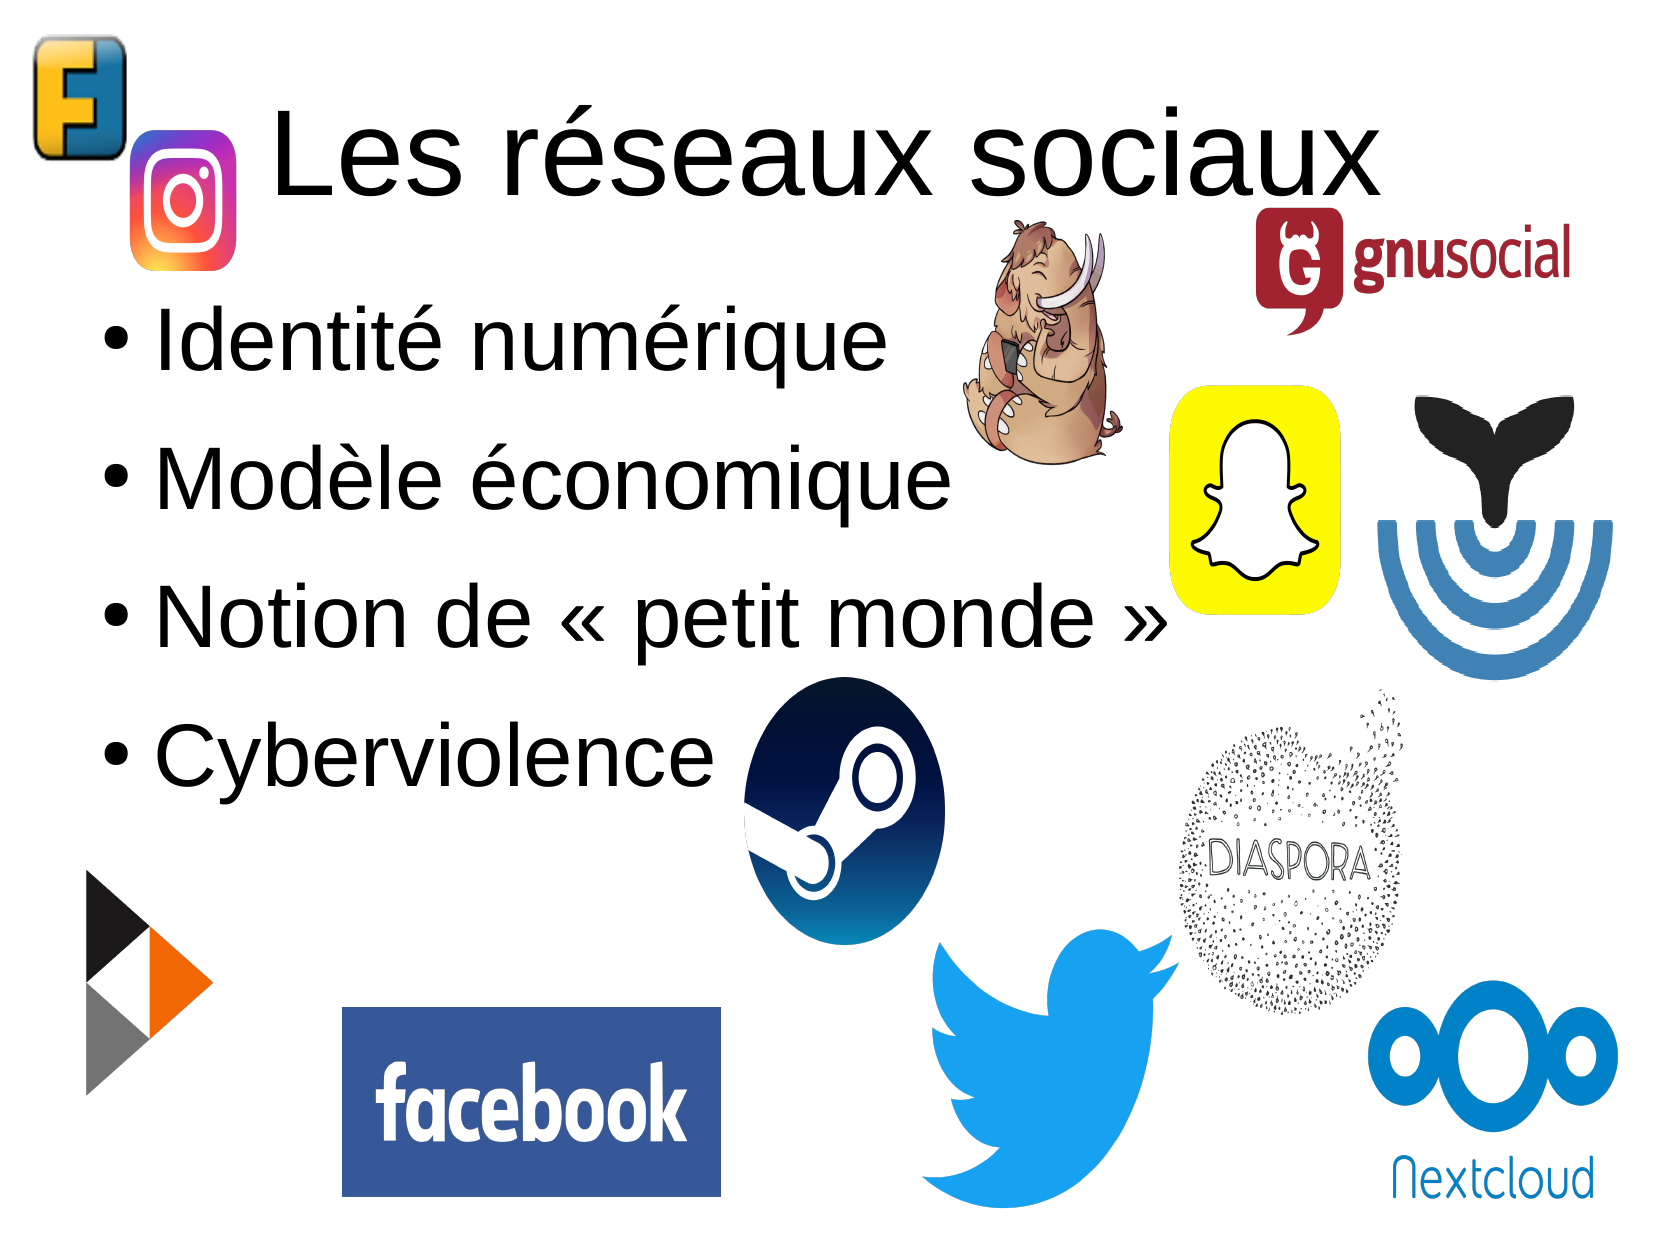

# Les réseaux sociaux
Identité numérique
Modèle économique
Notion de « petit monde »
Cyberviolence